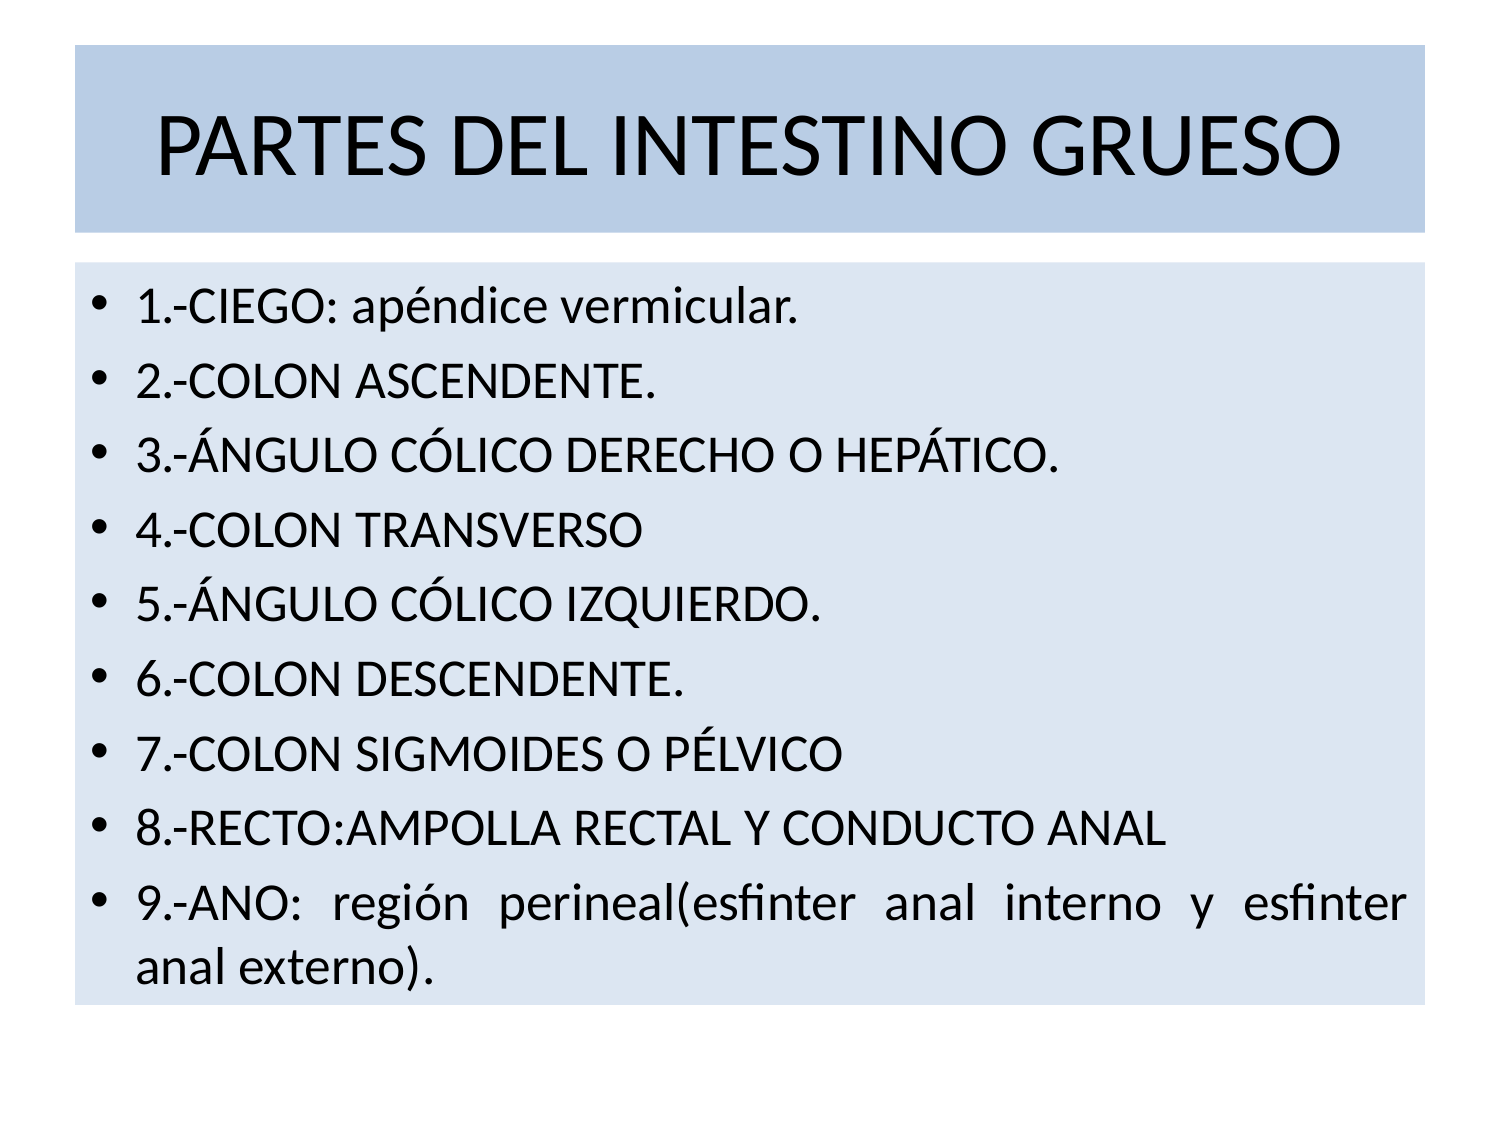

# PARTES DEL INTESTINO GRUESO
1.-CIEGO: apéndice vermicular.
2.-COLON ASCENDENTE.
3.-ÁNGULO CÓLICO DERECHO O HEPÁTICO.
4.-COLON TRANSVERSO
5.-ÁNGULO CÓLICO IZQUIERDO.
6.-COLON DESCENDENTE.
7.-COLON SIGMOIDES O PÉLVICO
8.-RECTO:AMPOLLA RECTAL Y CONDUCTO ANAL
9.-ANO: región perineal(esfinter anal interno y esfinter anal externo).